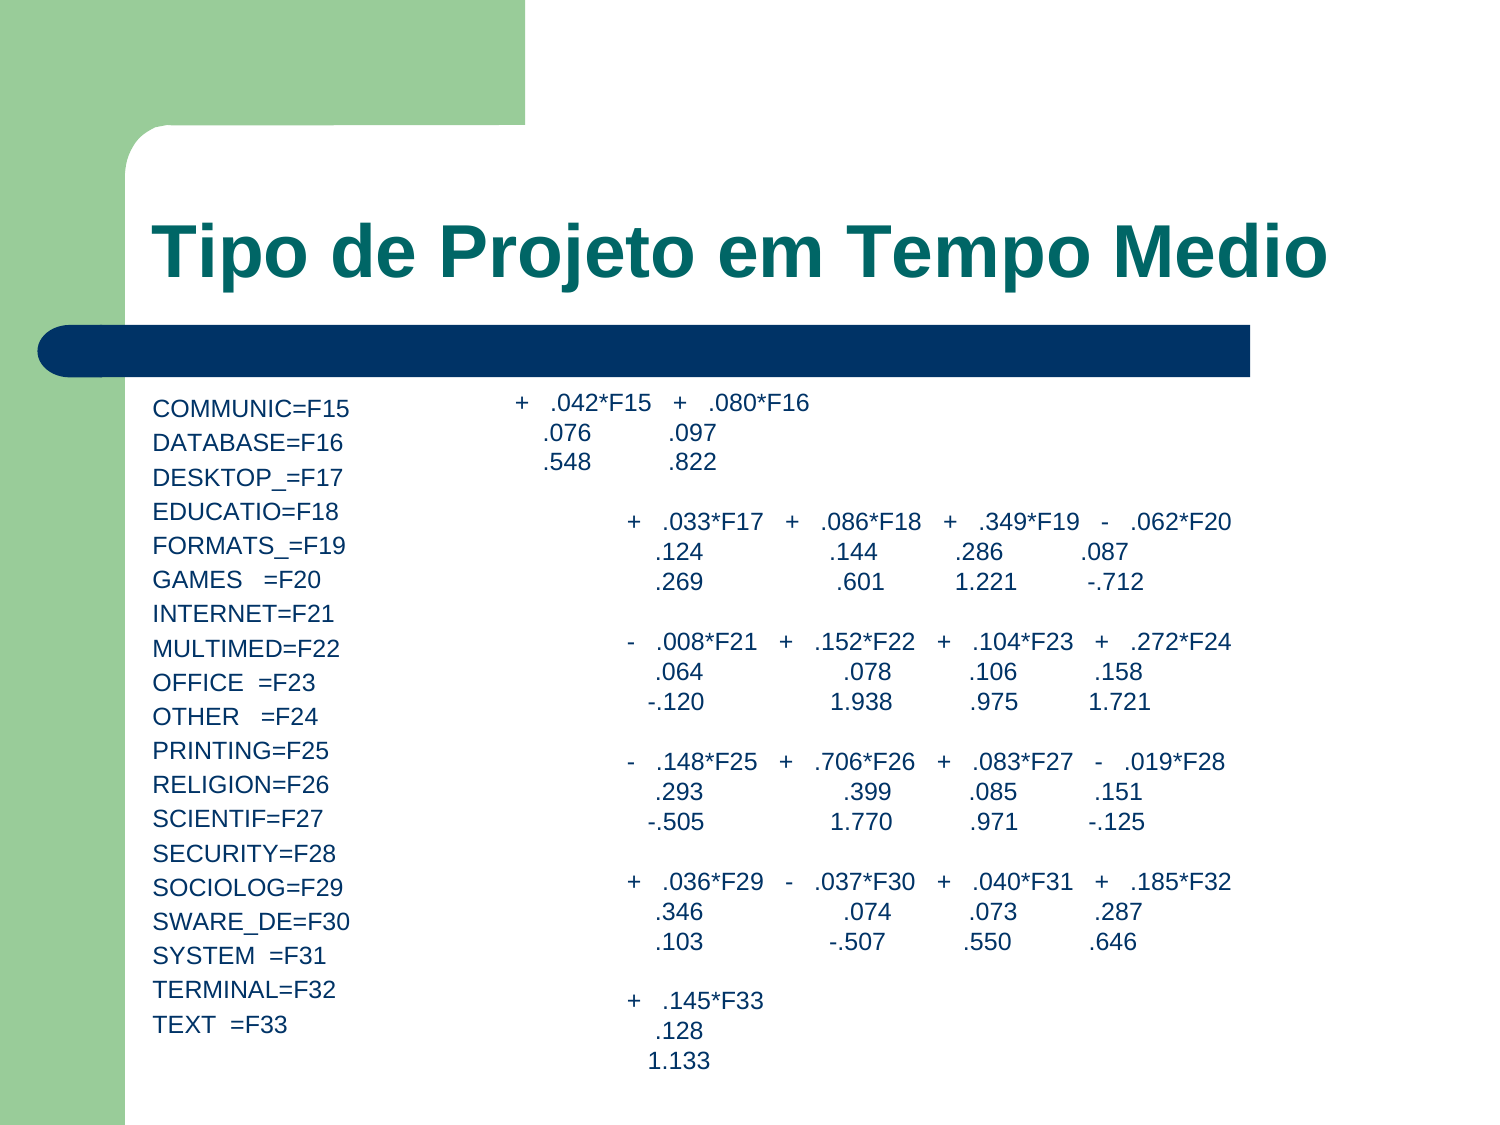

# Tipo de Projeto em Tempo Medio
+ .042*F15 + .080*F16
 .076 .097
 .548 .822
 + .033*F17 + .086*F18 + .349*F19 - .062*F20
 .124 .144 .286 .087
 .269 .601 1.221 -.712
 - .008*F21 + .152*F22 + .104*F23 + .272*F24
 .064 .078 .106 .158
 -.120 1.938 .975 1.721
 - .148*F25 + .706*F26 + .083*F27 - .019*F28
 .293 .399 .085 .151
 -.505 1.770 .971 -.125
 + .036*F29 - .037*F30 + .040*F31 + .185*F32
 .346 .074 .073 .287
 .103 -.507 .550 .646
 + .145*F33
 .128
 1.133
COMMUNIC=F15
DATABASE=F16
DESKTOP_=F17
EDUCATIO=F18
FORMATS_=F19
GAMES =F20
INTERNET=F21
MULTIMED=F22
OFFICE =F23
OTHER =F24
PRINTING=F25
RELIGION=F26
SCIENTIF=F27
SECURITY=F28
SOCIOLOG=F29
SWARE_DE=F30
SYSTEM =F31
TERMINAL=F32
TEXT =F33